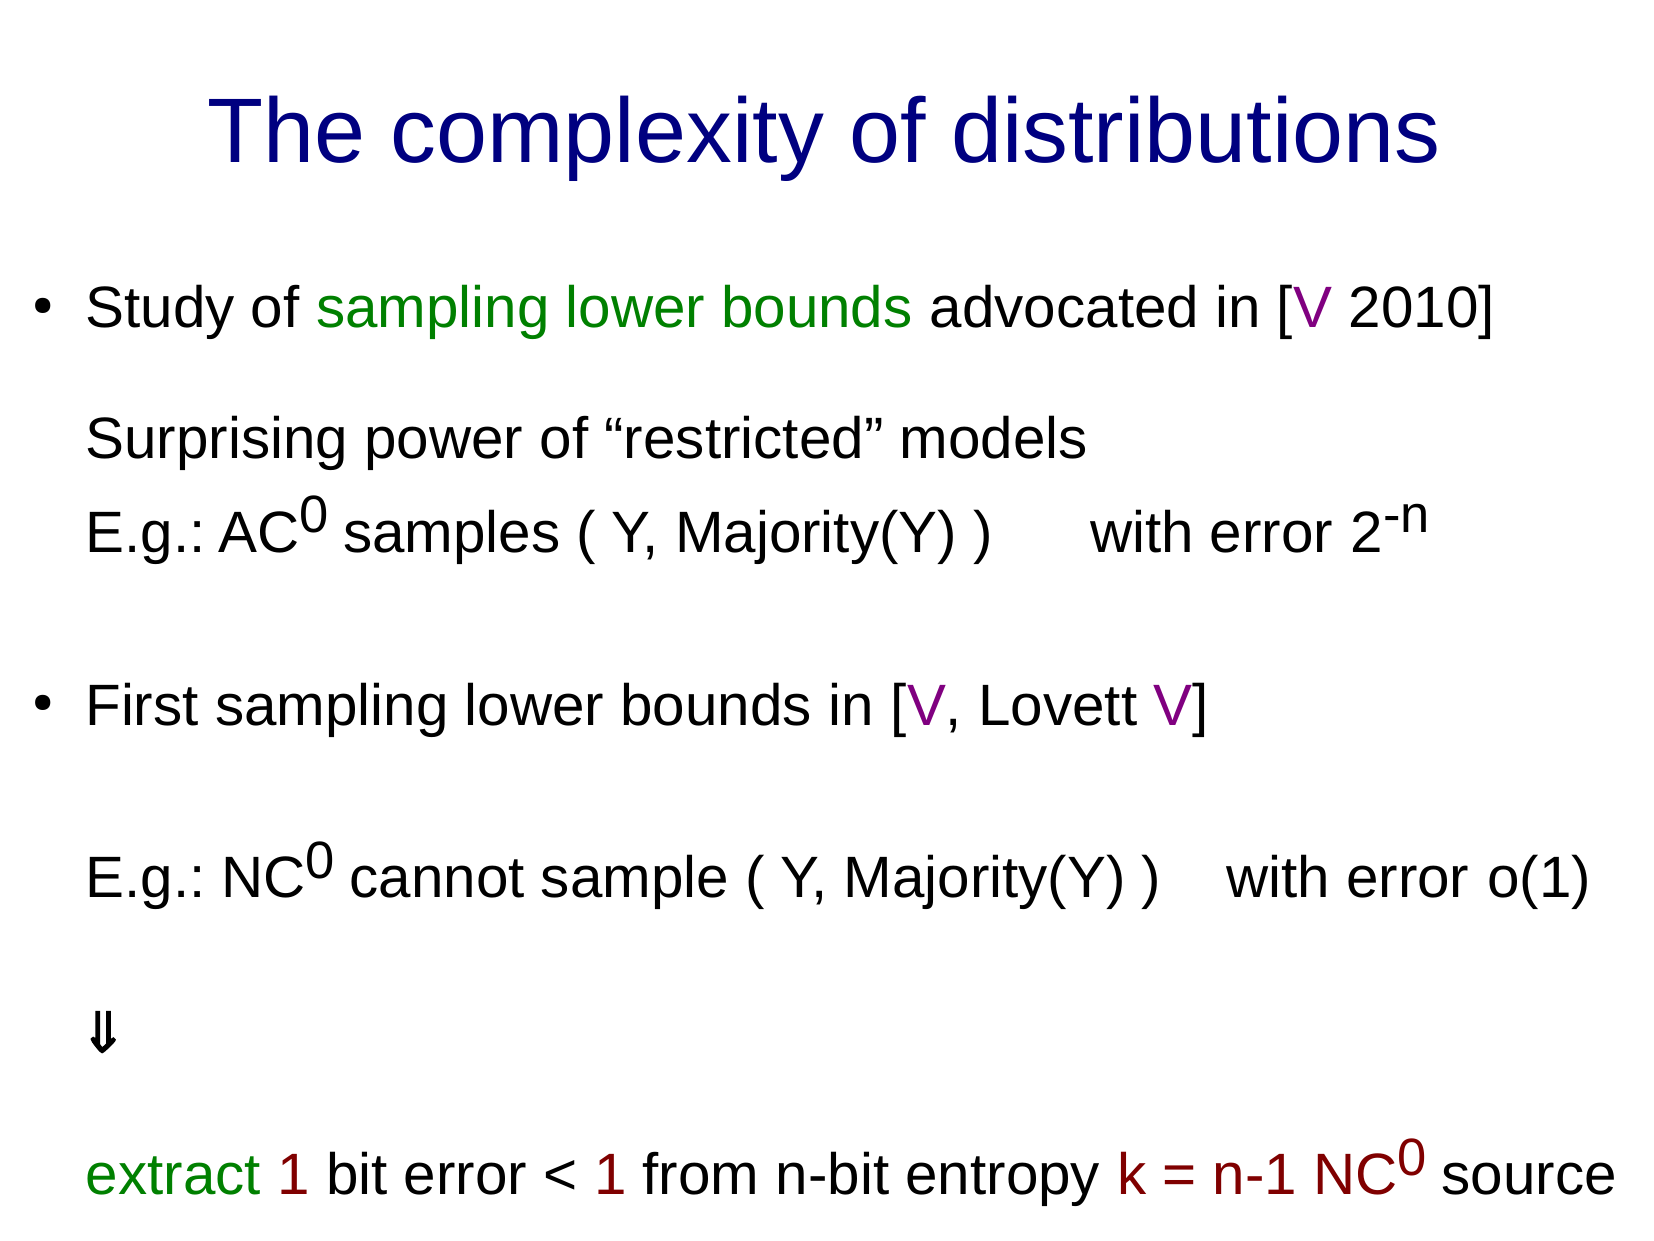

The complexity of distributions
# Study of sampling lower bounds advocated in [V 2010]
Surprising power of “restricted” models
E.g.: AC0 samples ( Y, Majority(Y) ) with error 2-n
First sampling lower bounds in [V, Lovett V]
E.g.: NC0 cannot sample ( Y, Majority(Y) ) with error o(1)
 
extract 1 bit error < 1 from n-bit entropy k = n-1 NC0 source